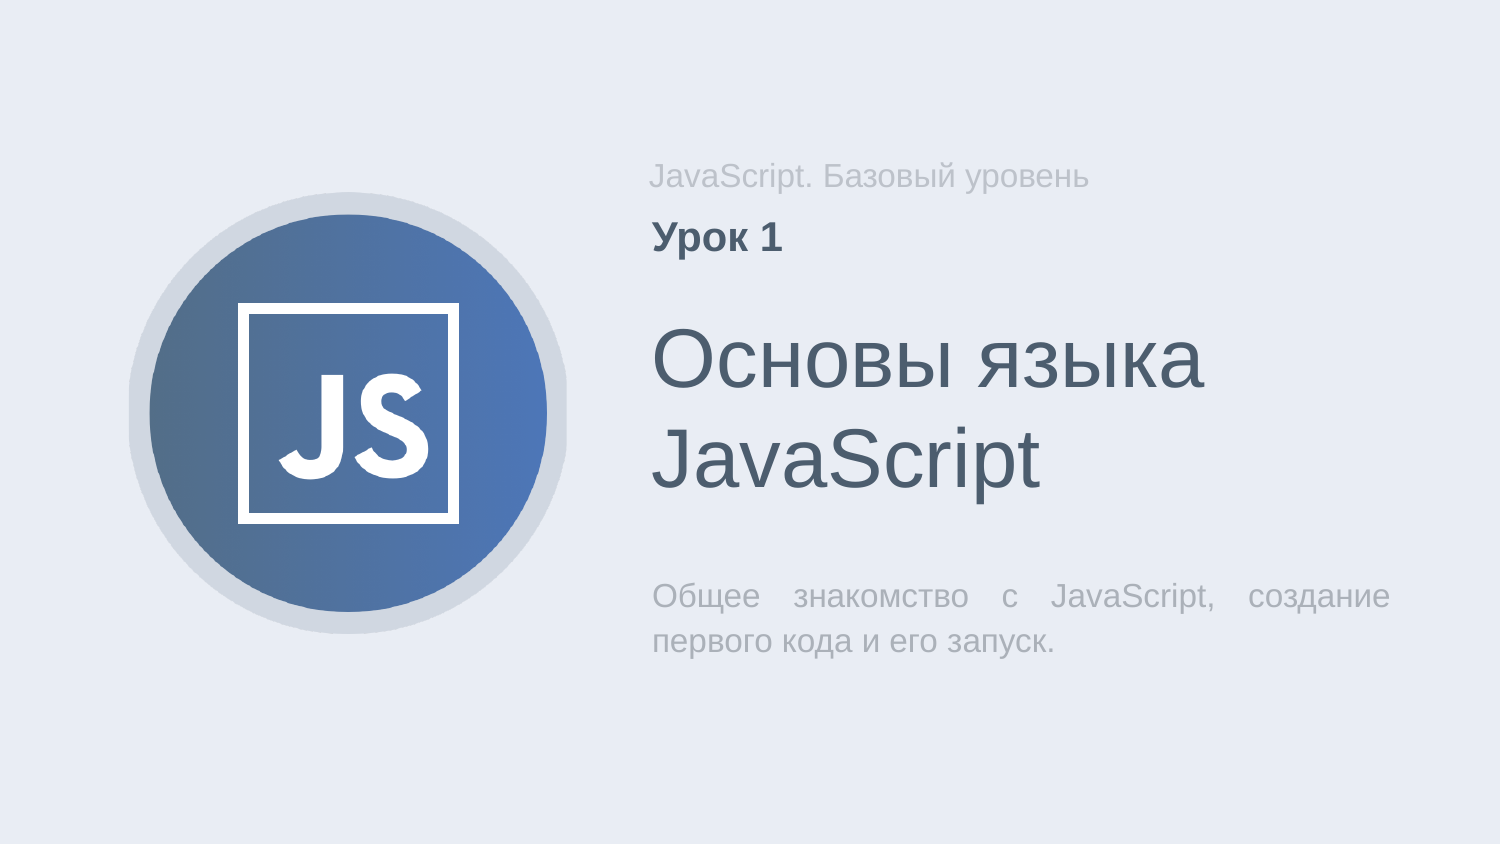

# JavaScript. Базовый уровень
Урок 1
Основы языка JavaScript
Общее знакомство с JavaScript, создание первого кода и его запуск.